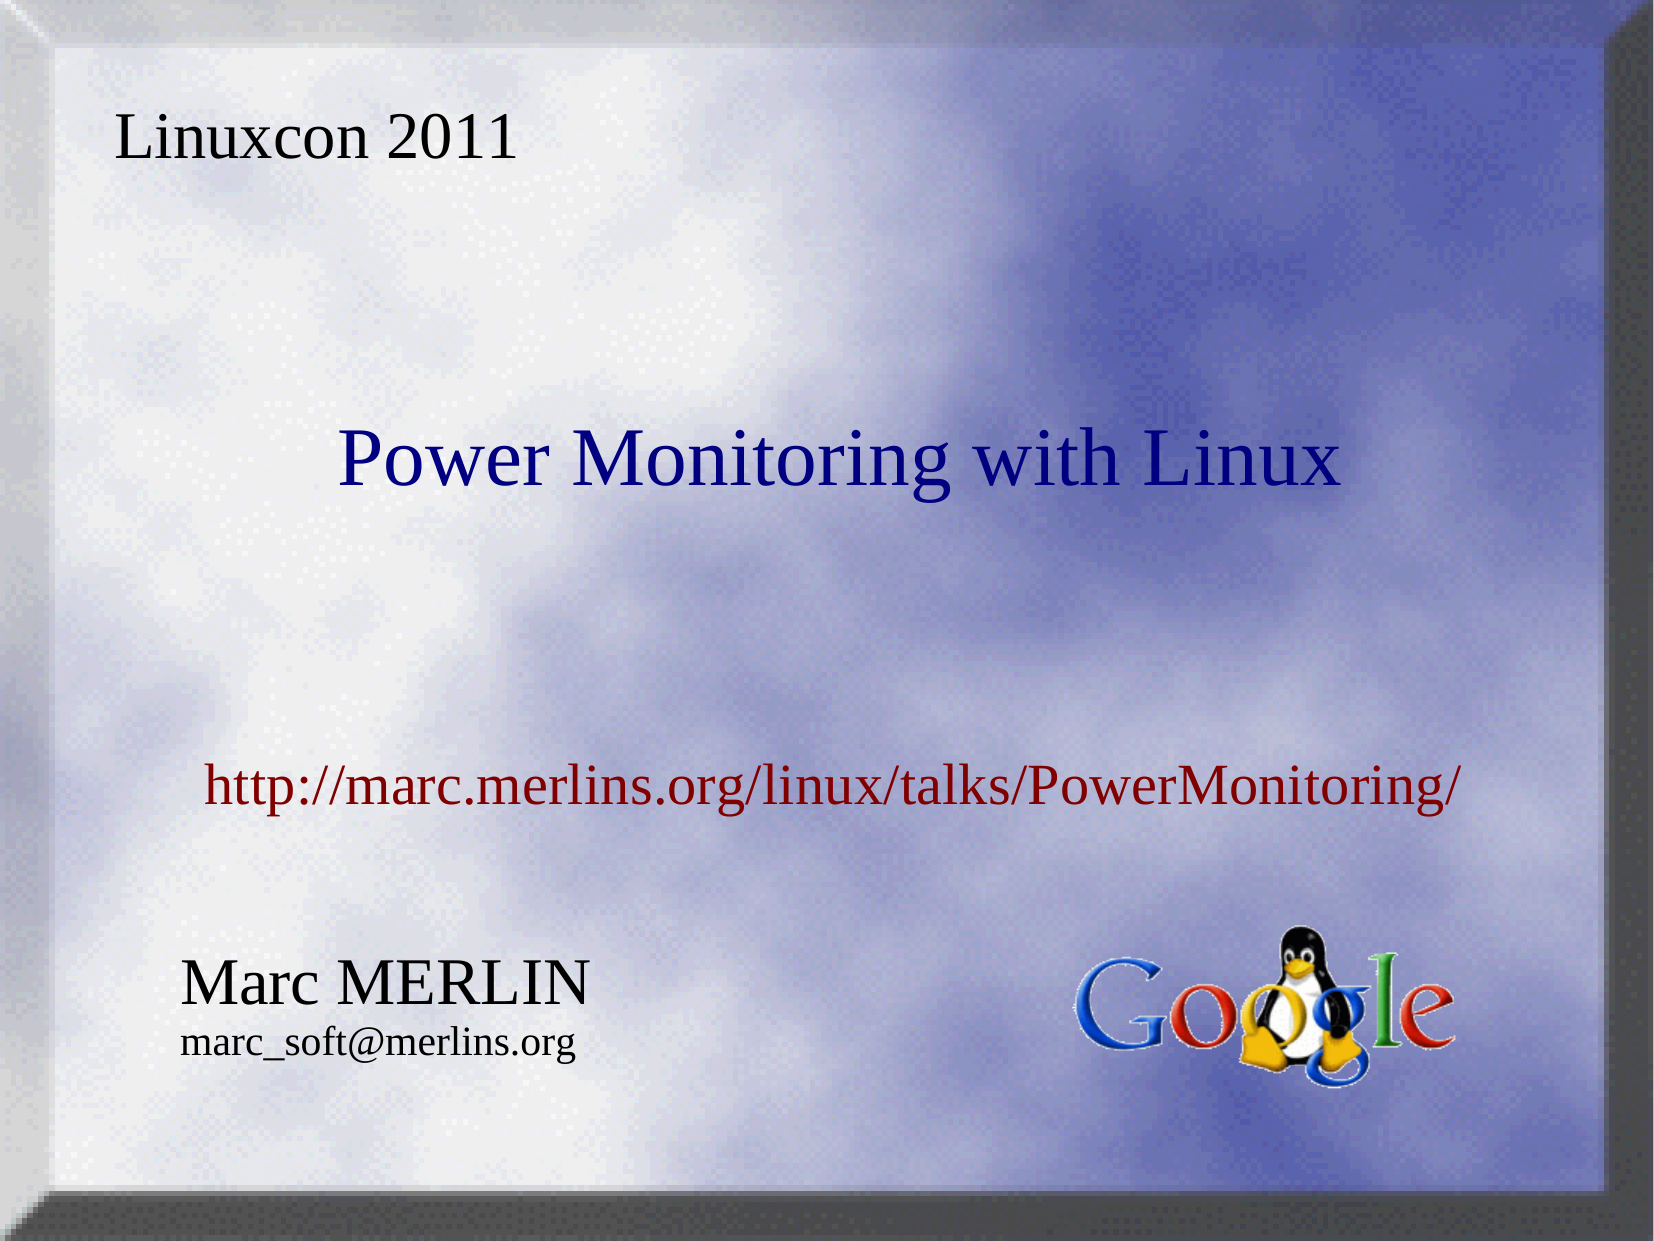

Linuxcon 2011
# Power Monitoring with Linux
http://marc.merlins.org/linux/talks/PowerMonitoring/
Marc MERLIN
marc_soft@merlins.org